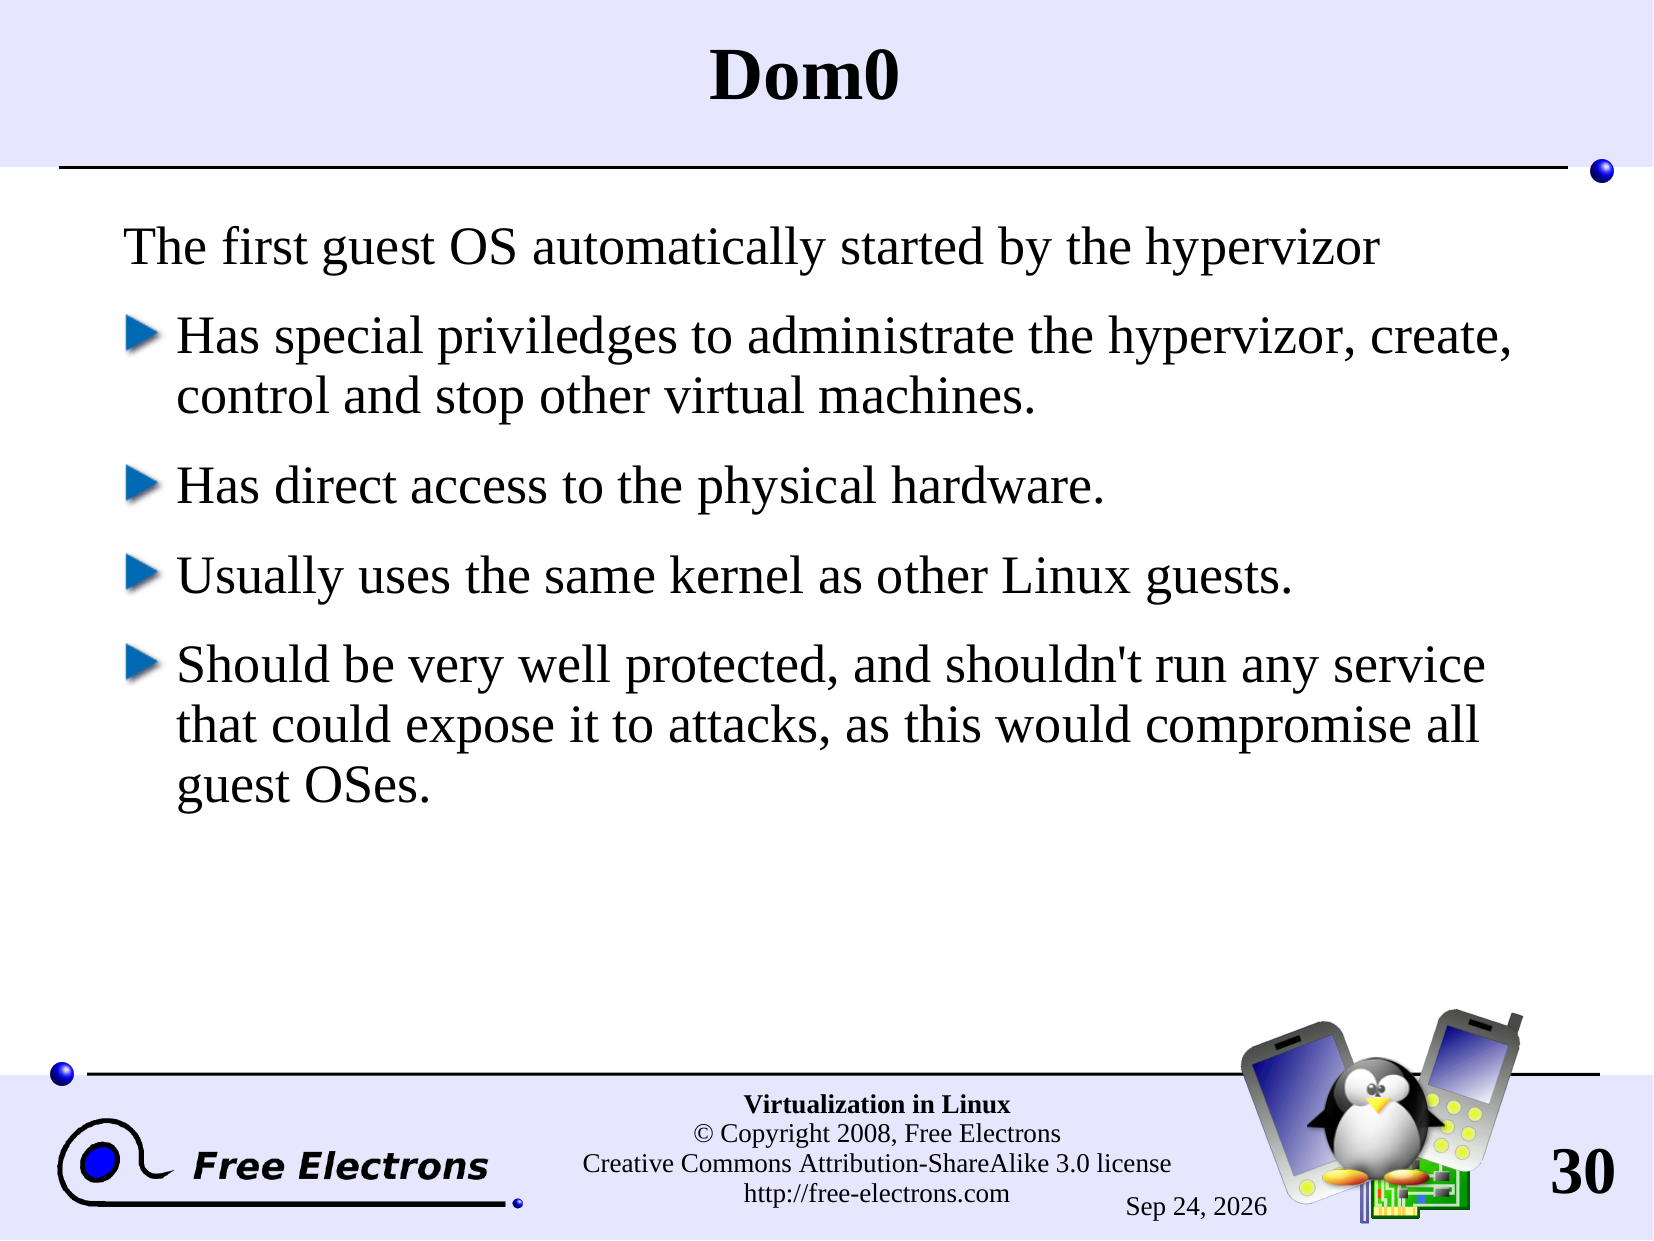

# Dom0
The first guest OS automatically started by the hypervizor
Has special priviledges to administrate the hypervizor, create, control and stop other virtual machines.
Has direct access to the physical hardware.
Usually uses the same kernel as other Linux guests.
Should be very well protected, and shouldn't run any service that could expose it to attacks, as this would compromise all guest OSes.